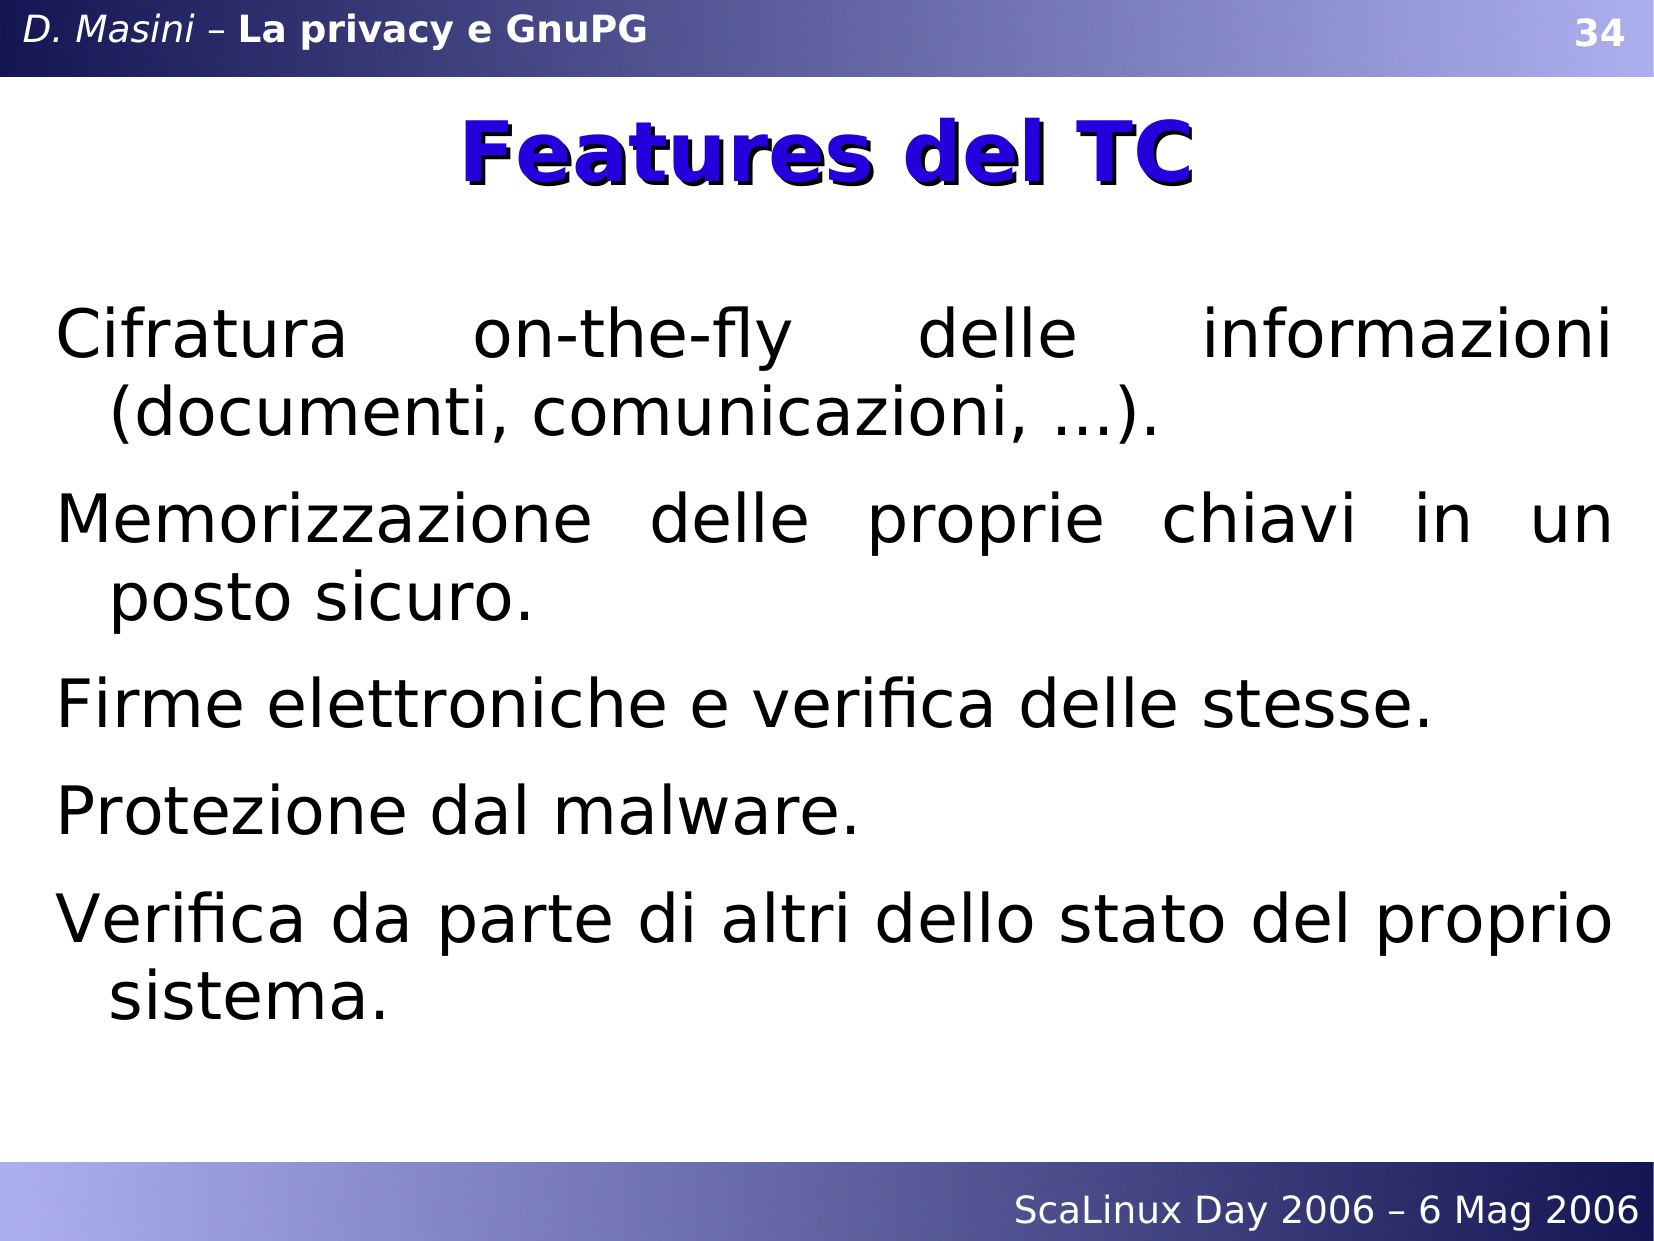

D. Masini – La privacy e GnuPG
Features del TC
# Cifratura on-the-fly delle informazioni (documenti, comunicazioni, ...).
Memorizzazione delle proprie chiavi in un posto sicuro.
Firme elettroniche e verifica delle stesse.
Protezione dal malware.
Verifica da parte di altri dello stato del proprio sistema.
ScaLinux Day 2006 – 6 Mag 2006